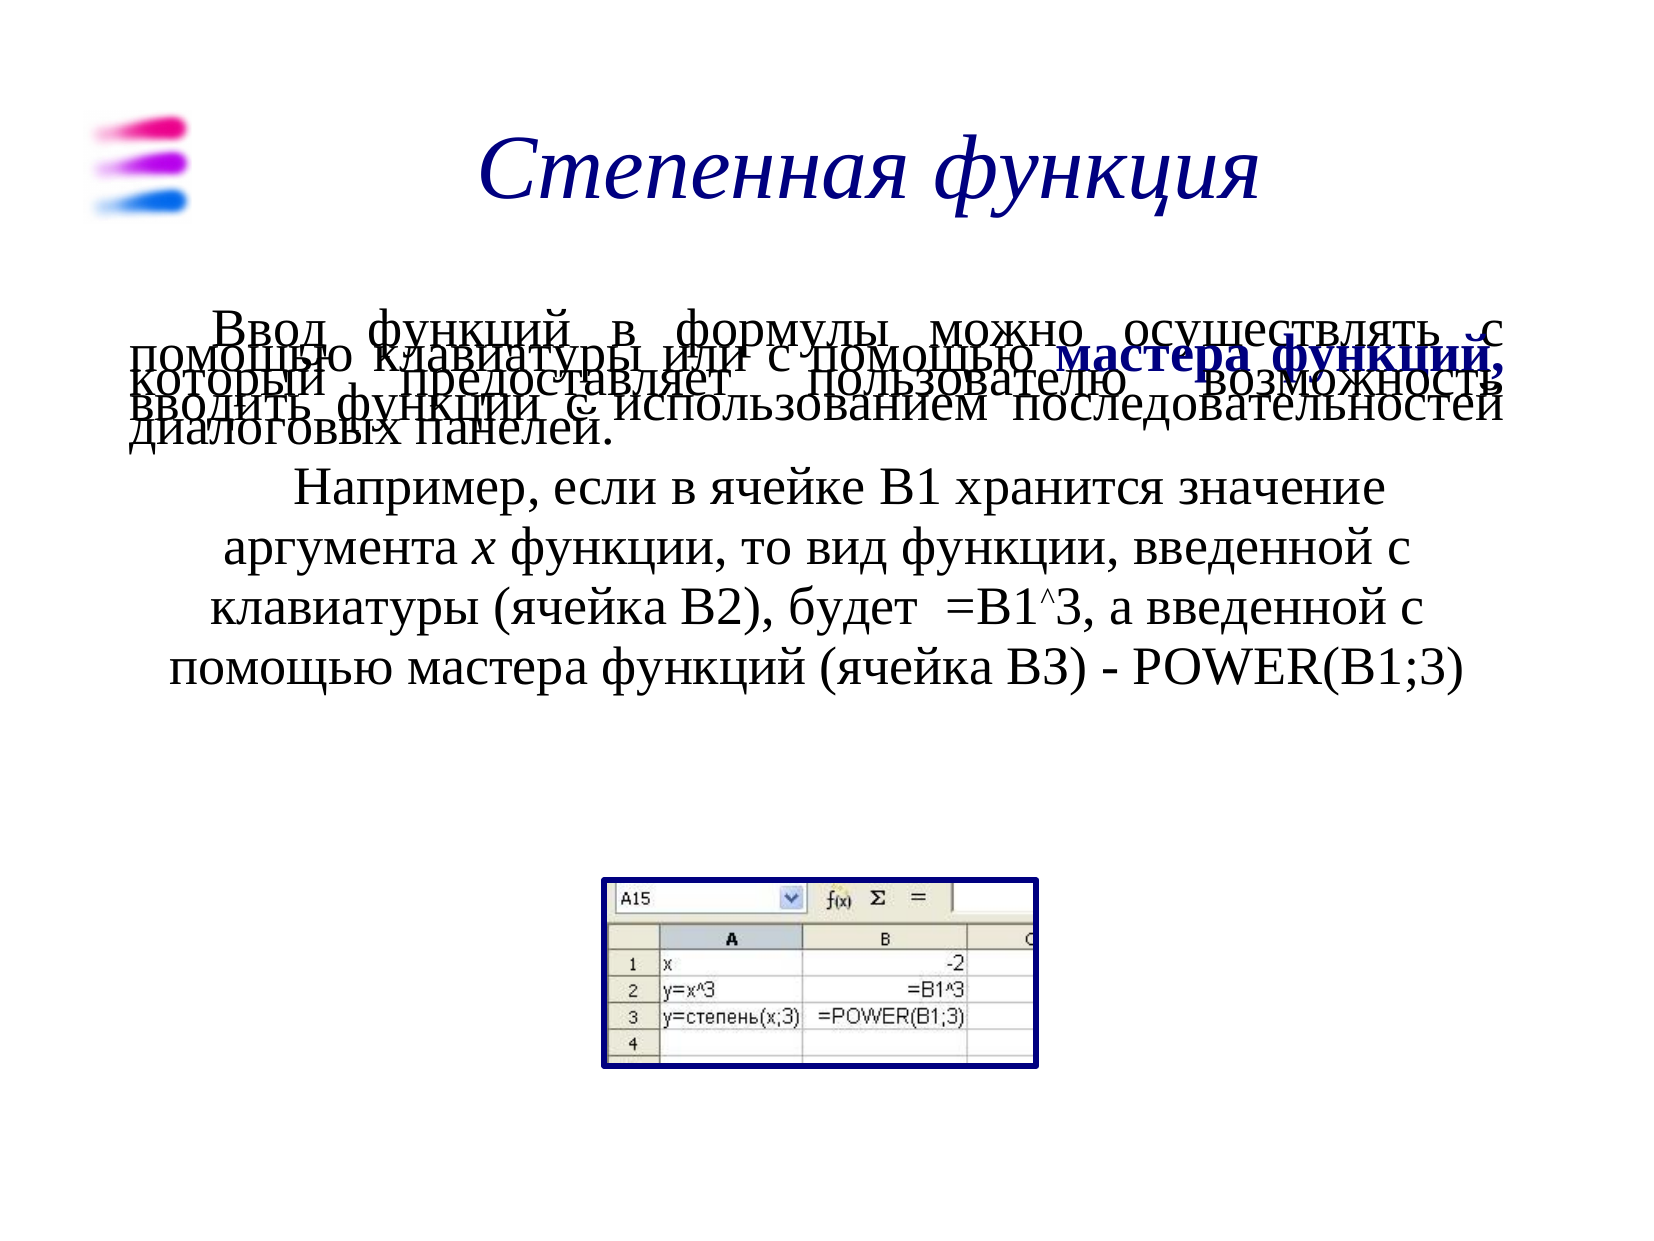

# Степенная функция
 Ввод функций в формулы можно осуществлять с помощью клавиатуры или с помощью мастера функций, который предоставляет пользователю возможность вводить функции с использованием последовательностей диалоговых панелей.
 Например, если в ячейке В1 хранится значение аргумента х функции, то вид функции, введенной с клавиатуры (ячейка В2), будет =В1^3, а введенной с помощью мастера функций (ячейка ВЗ) - POWER(В1;3)